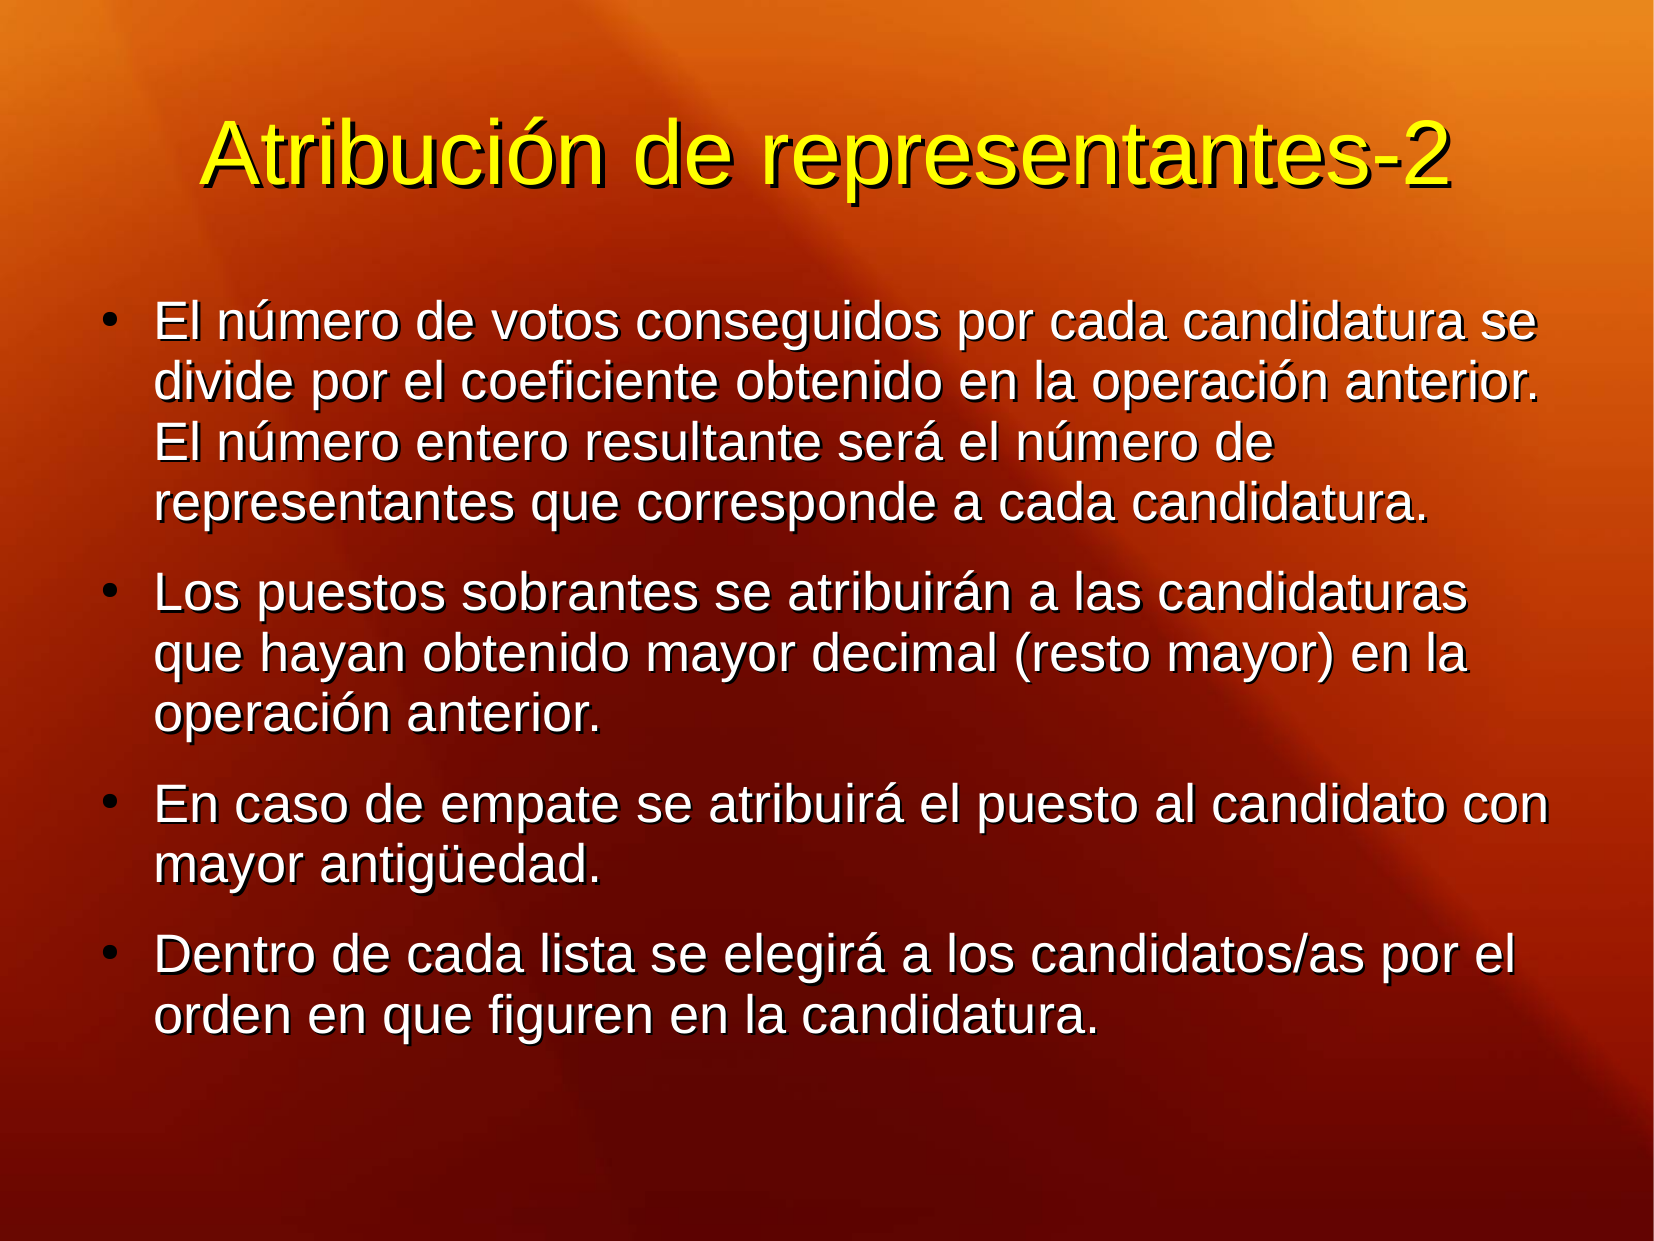

# Atribución de representantes-2
El número de votos conseguidos por cada candidatura se divide por el coeficiente obtenido en la operación anterior. El número entero resultante será el número de representantes que corresponde a cada candidatura.
Los puestos sobrantes se atribuirán a las candidaturas que hayan obtenido mayor decimal (resto mayor) en la operación anterior.
En caso de empate se atribuirá el puesto al candidato con mayor antigüedad.
Dentro de cada lista se elegirá a los candidatos/as por el orden en que figuren en la candidatura.